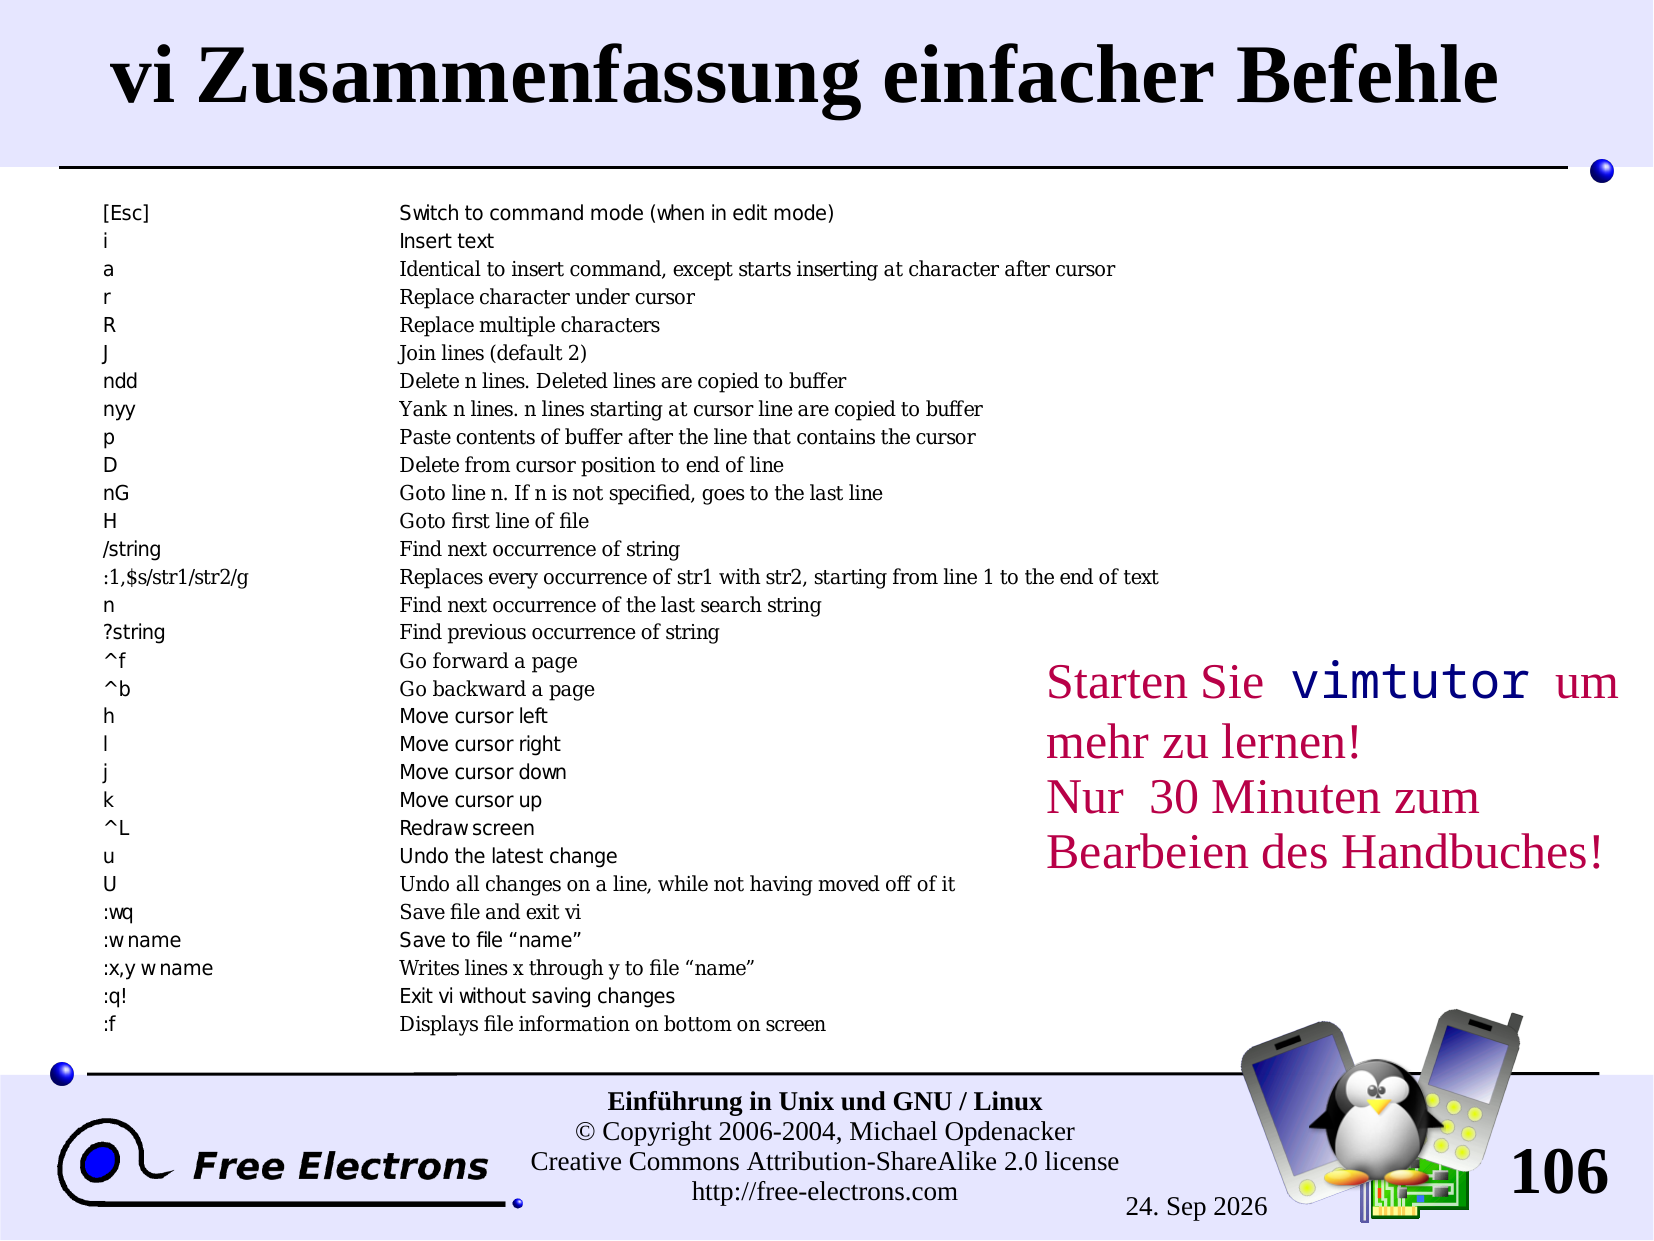

# vi Zusammenfassung einfacher Befehle
Starten Sie vimtutor um mehr zu lernen!
Nur 30 Minuten zum Bearbeien des Handbuches!